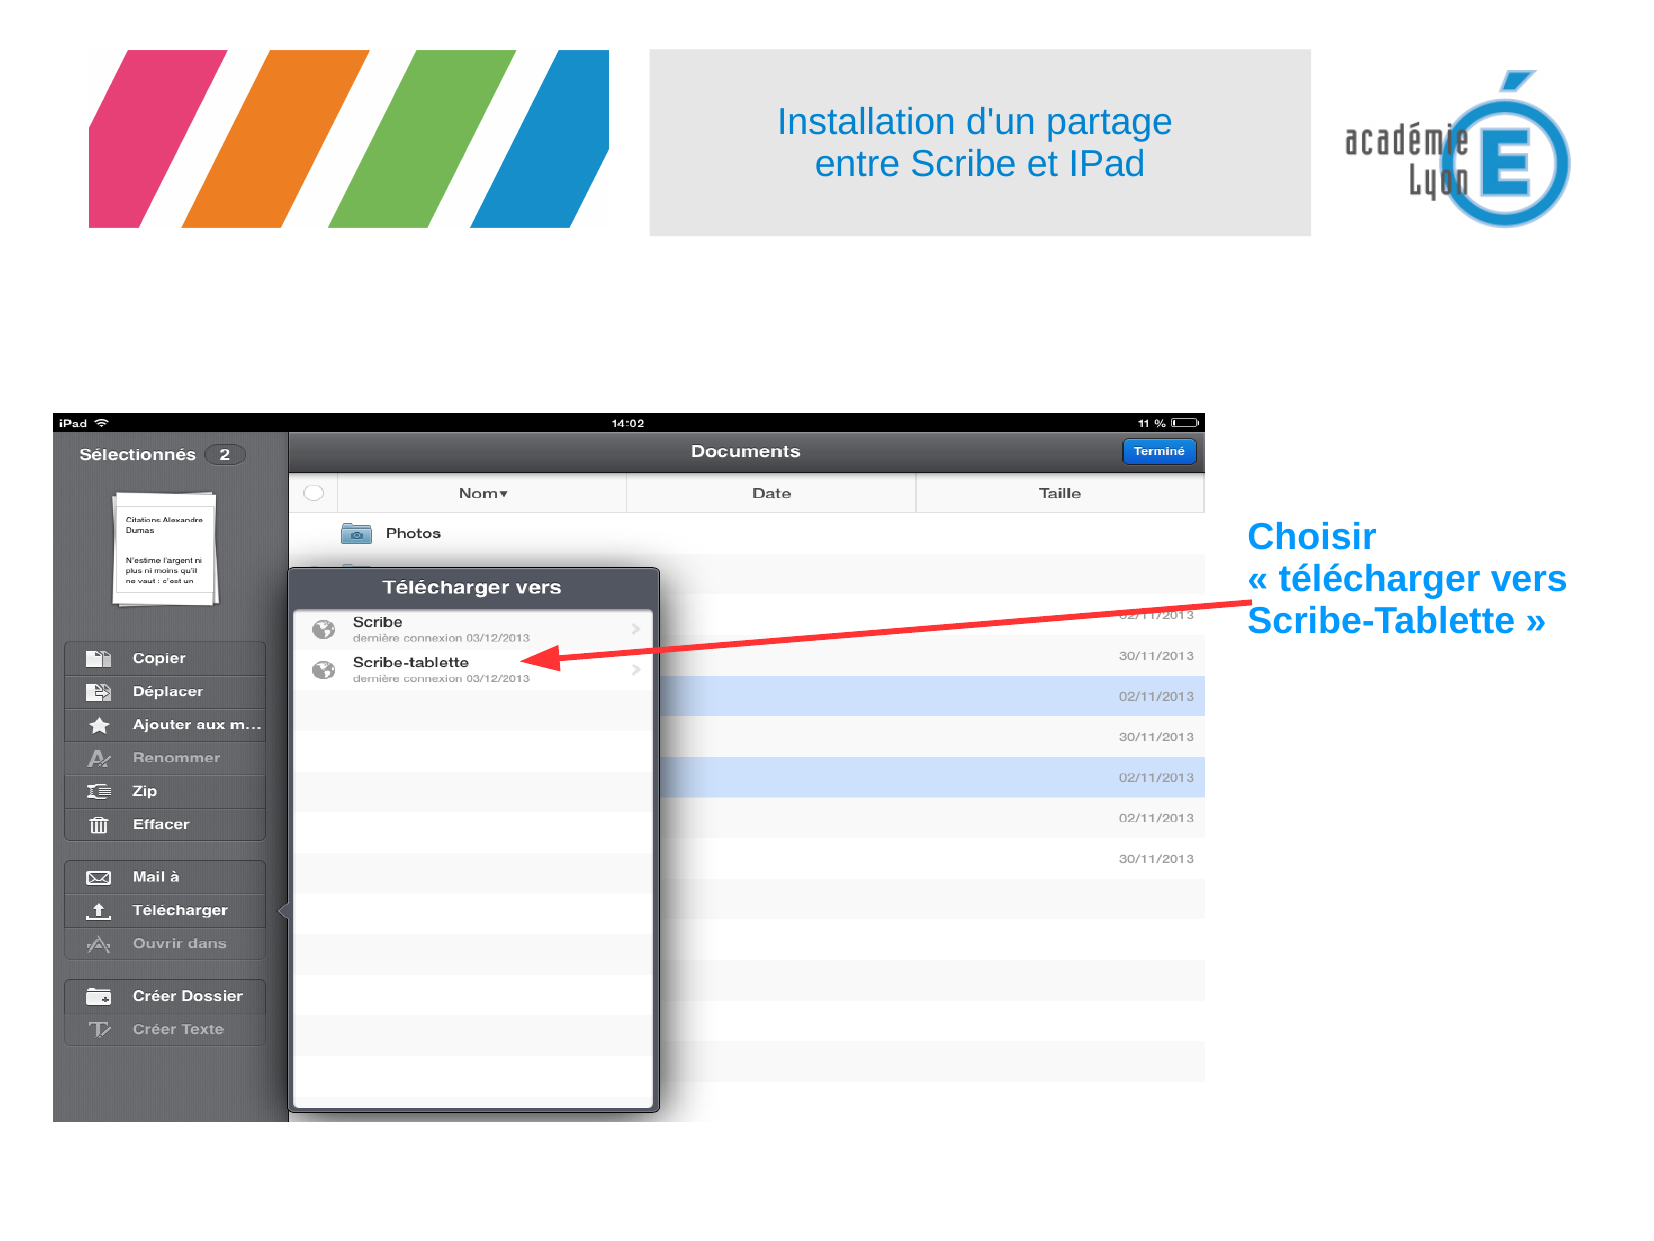

# Installation d'un partage entre Scribe et IPad
Choisir « télécharger vers Scribe-Tablette »